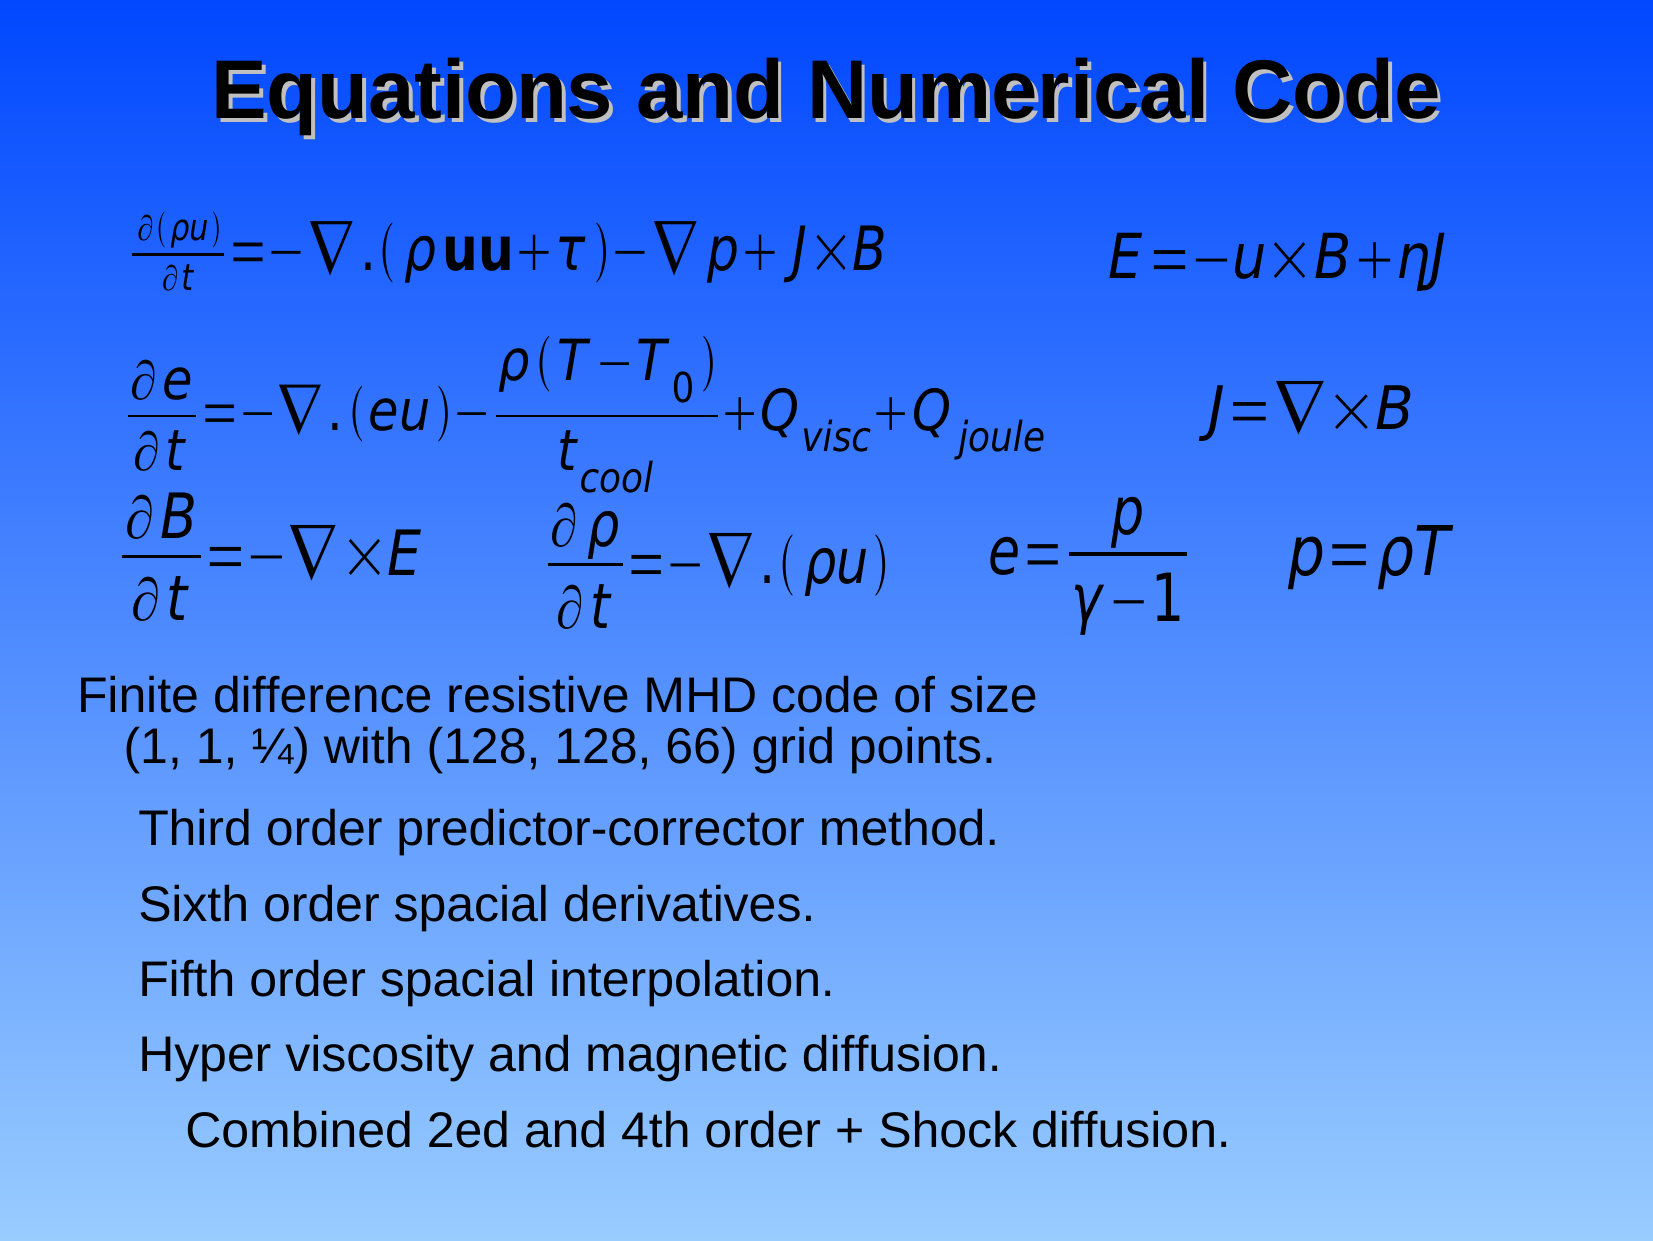

# Equations and Numerical Code
Finite difference resistive MHD code of size
(1, 1, ¼) with (128, 128, 66) grid points.
 Third order predictor-corrector method.
 Sixth order spacial derivatives.
 Fifth order spacial interpolation.
 Hyper viscosity and magnetic diffusion.
 Combined 2ed and 4th order + Shock diffusion.